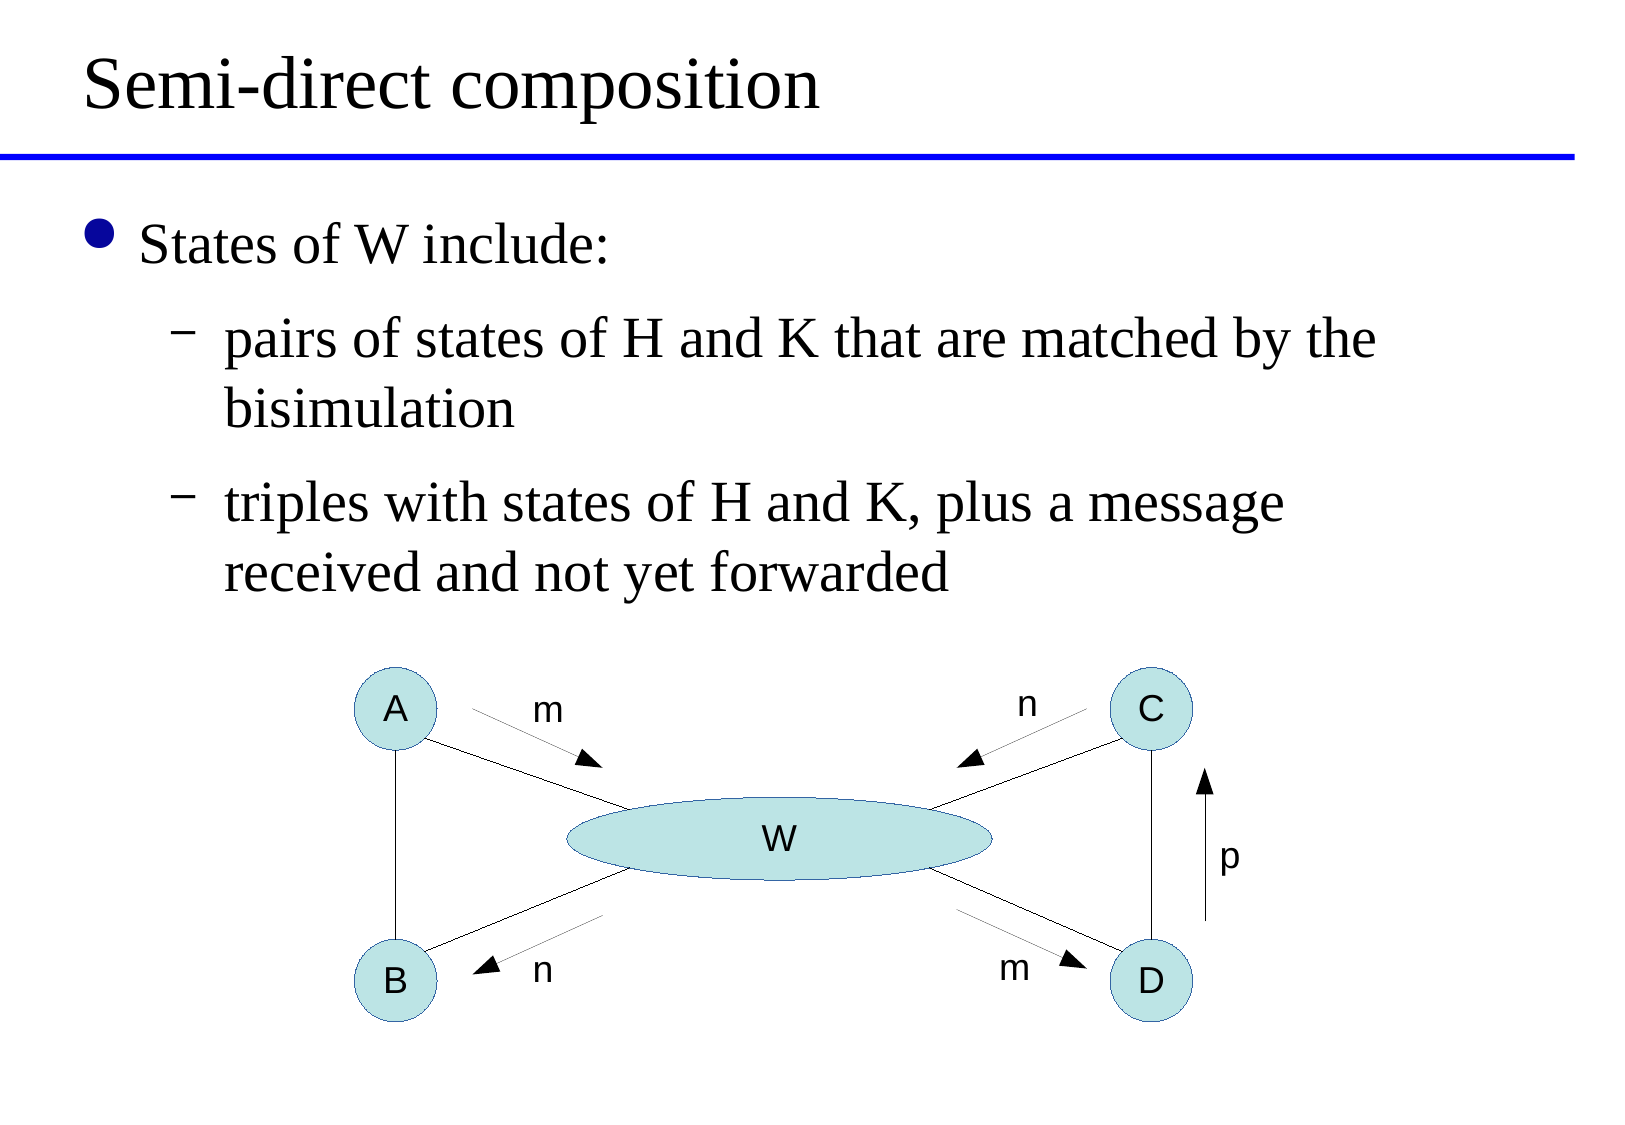

# Semi-direct composition
States of W include:
pairs of states of H and K that are matched by the bisimulation
triples with states of H and K, plus a message received and not yet forwarded
A
A
A
C
n
m
W
p
B
D
m
n